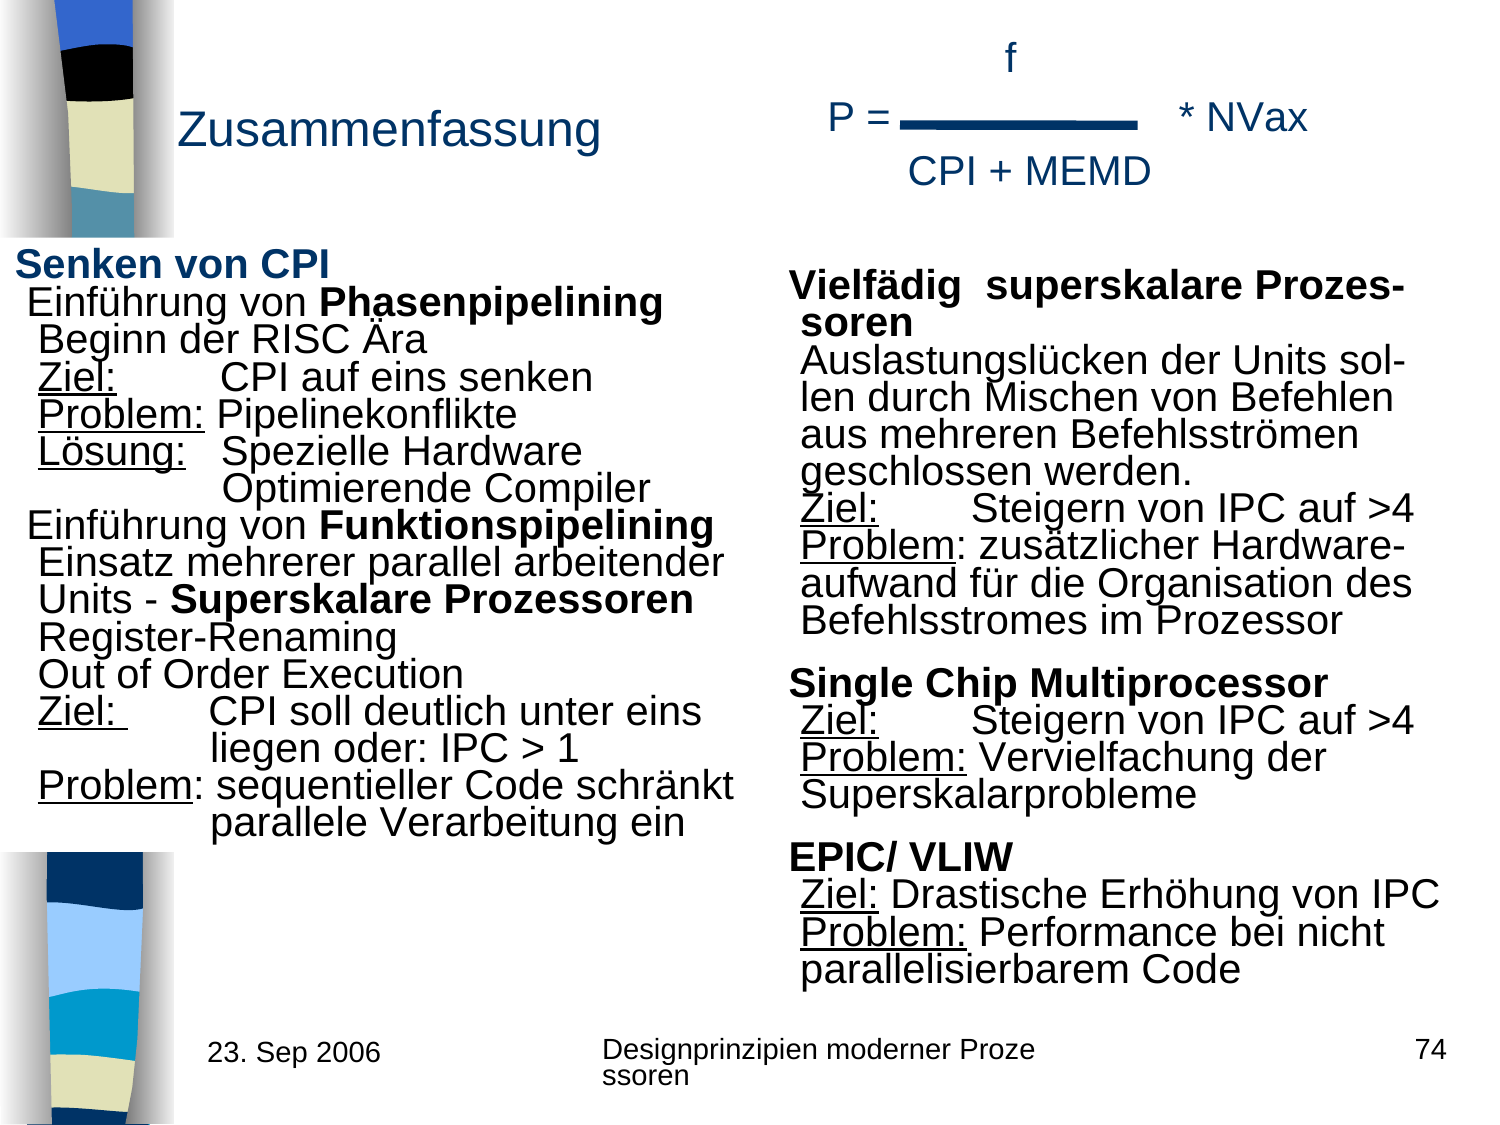

f
P = * NVax
 CPI + MEMD
Zusammenfassung
Senken von CPI
 Einführung von Phasenpipelining
 Beginn der RISC Ära
 Ziel: CPI auf eins senken
 Problem: Pipelinekonflikte
 Lösung: Spezielle Hardware
 Optimierende Compiler
 Einführung von Funktionspipelining
 Einsatz mehrerer parallel arbeitender
 Units - Superskalare Prozessoren
 Register-Renaming
 Out of Order Execution
 Ziel: CPI soll deutlich unter eins
 liegen oder: IPC > 1
 Problem: sequentieller Code schränkt
 parallele Verarbeitung ein
 Vielfädig superskalare Prozes-
 soren
 Auslastungslücken der Units sol-
 len durch Mischen von Befehlen
 aus mehreren Befehlsströmen
 geschlossen werden.
 Ziel: Steigern von IPC auf >4
 Problem: zusätzlicher Hardware-
 aufwand für die Organisation des
 Befehlsstromes im Prozessor
 Single Chip Multiprocessor
 Ziel: Steigern von IPC auf >4
 Problem: Vervielfachung der
 Superskalarprobleme
 EPIC/ VLIW
 Ziel: Drastische Erhöhung von IPC
 Problem: Performance bei nicht
 parallelisierbarem Code
Designprinzipien moderner Prozessoren
74